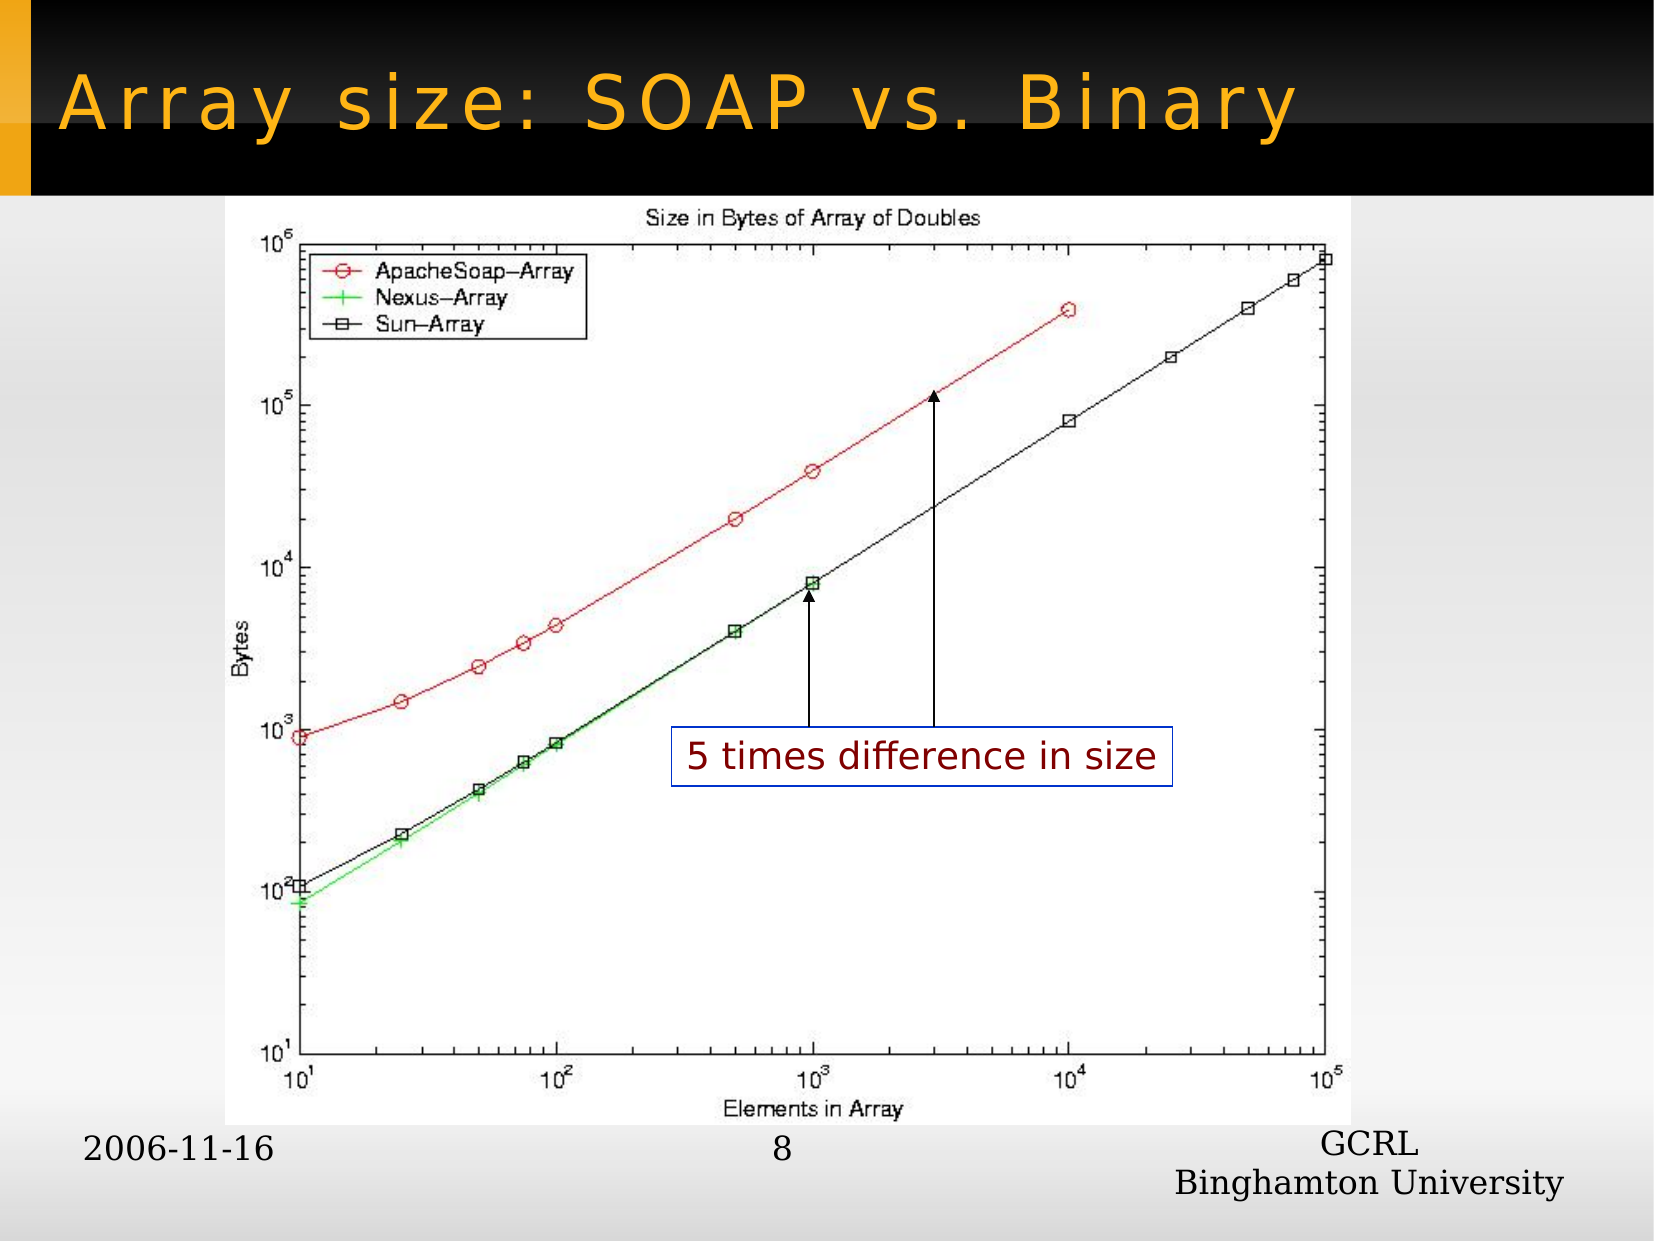

# Array size: SOAP vs. Binary
5 times difference in size
8